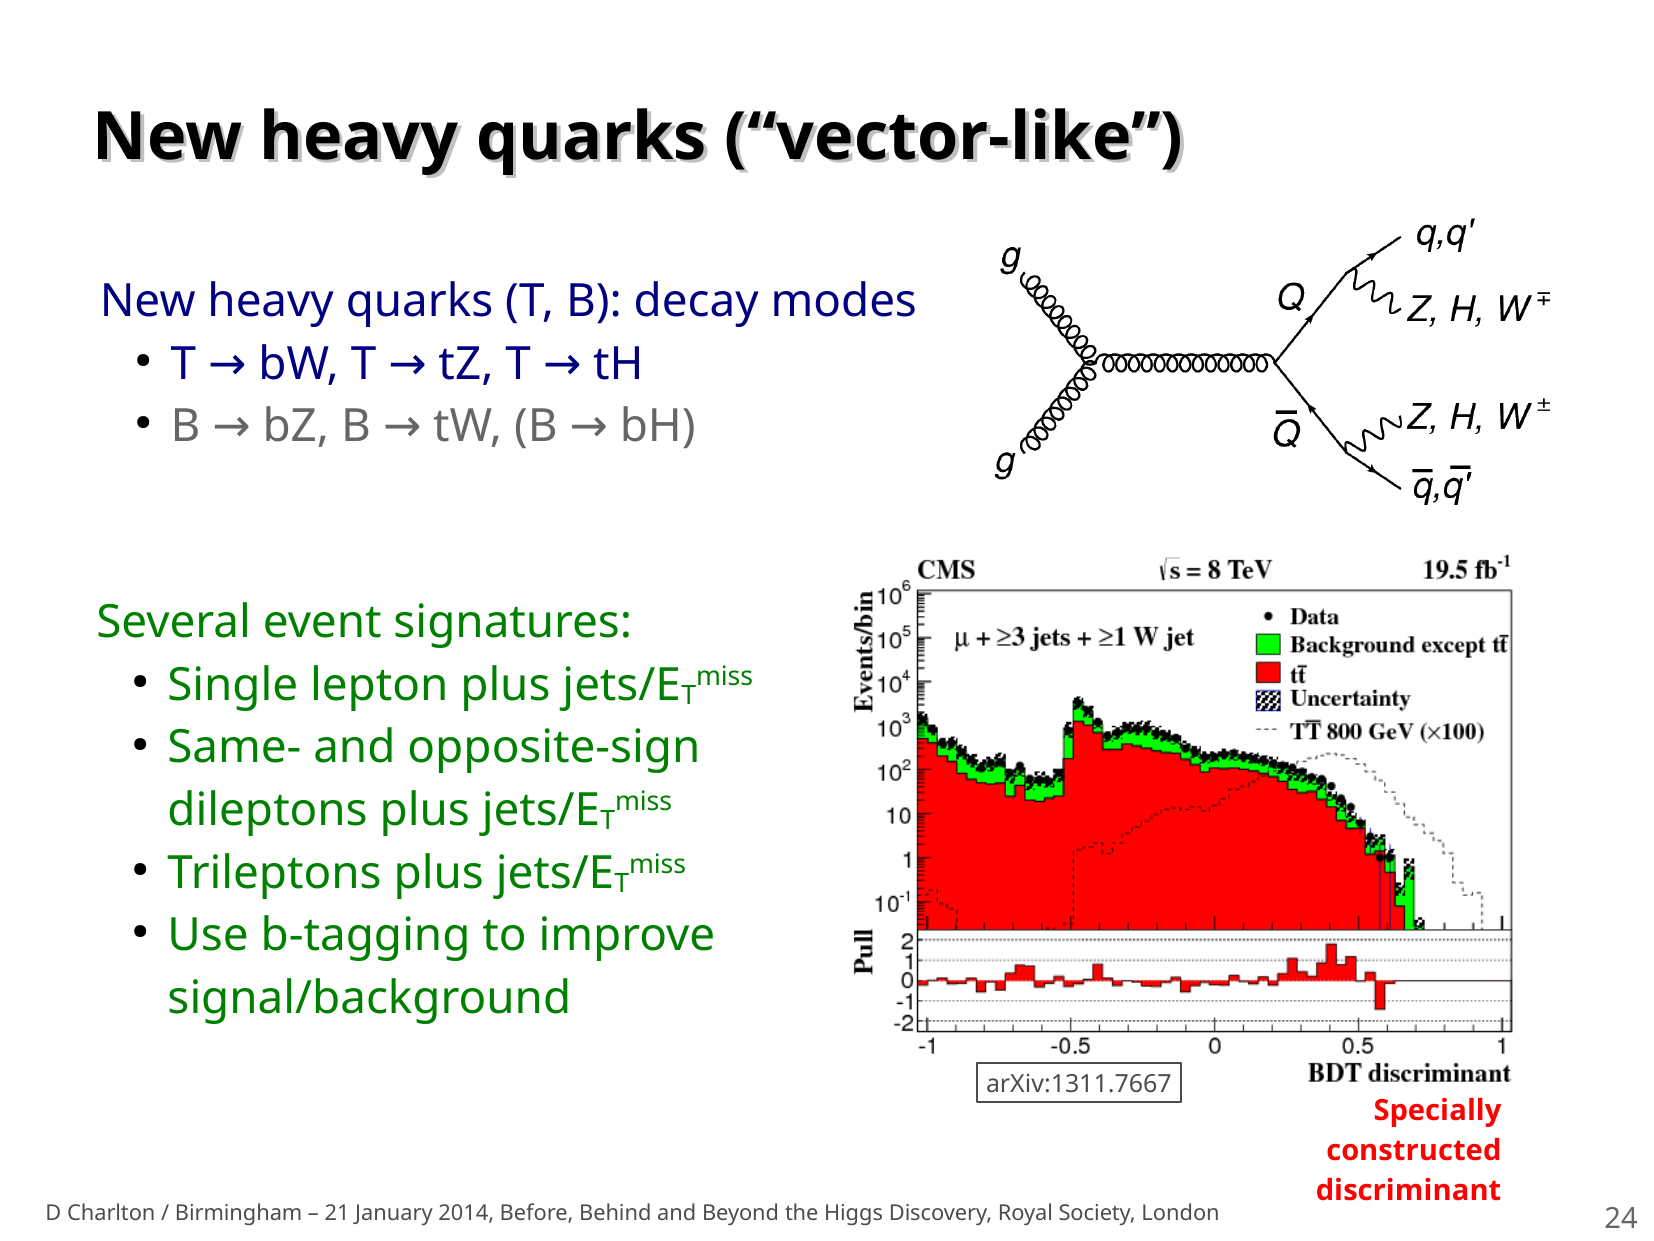

New heavy quarks (“vector-like”)
New heavy quarks (T, B): decay modes
T → bW, T → tZ, T → tH
B → bZ, B → tW, (B → bH)
Several event signatures:
Single lepton plus jets/ETmiss
Same- and opposite-sign dileptons plus jets/ETmiss
Trileptons plus jets/ETmiss
Use b-tagging to improve signal/background
arXiv:1311.7667
Specially constructed discriminant